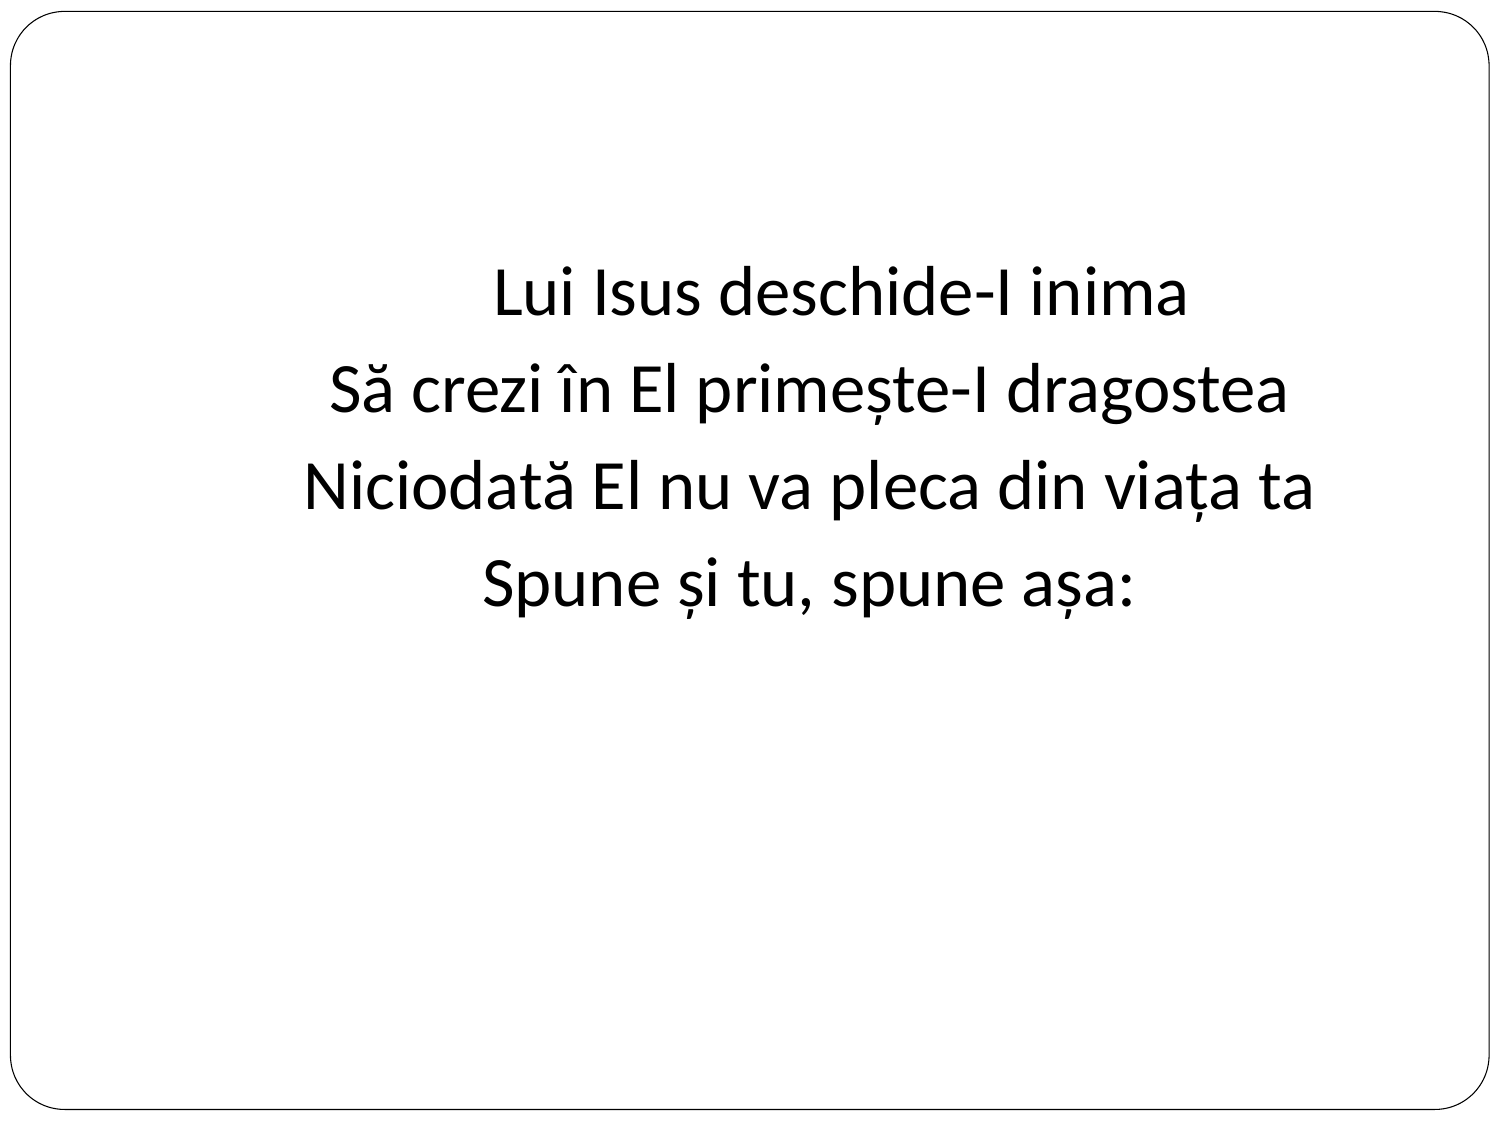

#
 Lui Isus deschide-I inima
Să crezi în El primeşte-I dragostea
Niciodată El nu va pleca din viaţa ta
Spune şi tu, spune aşa: